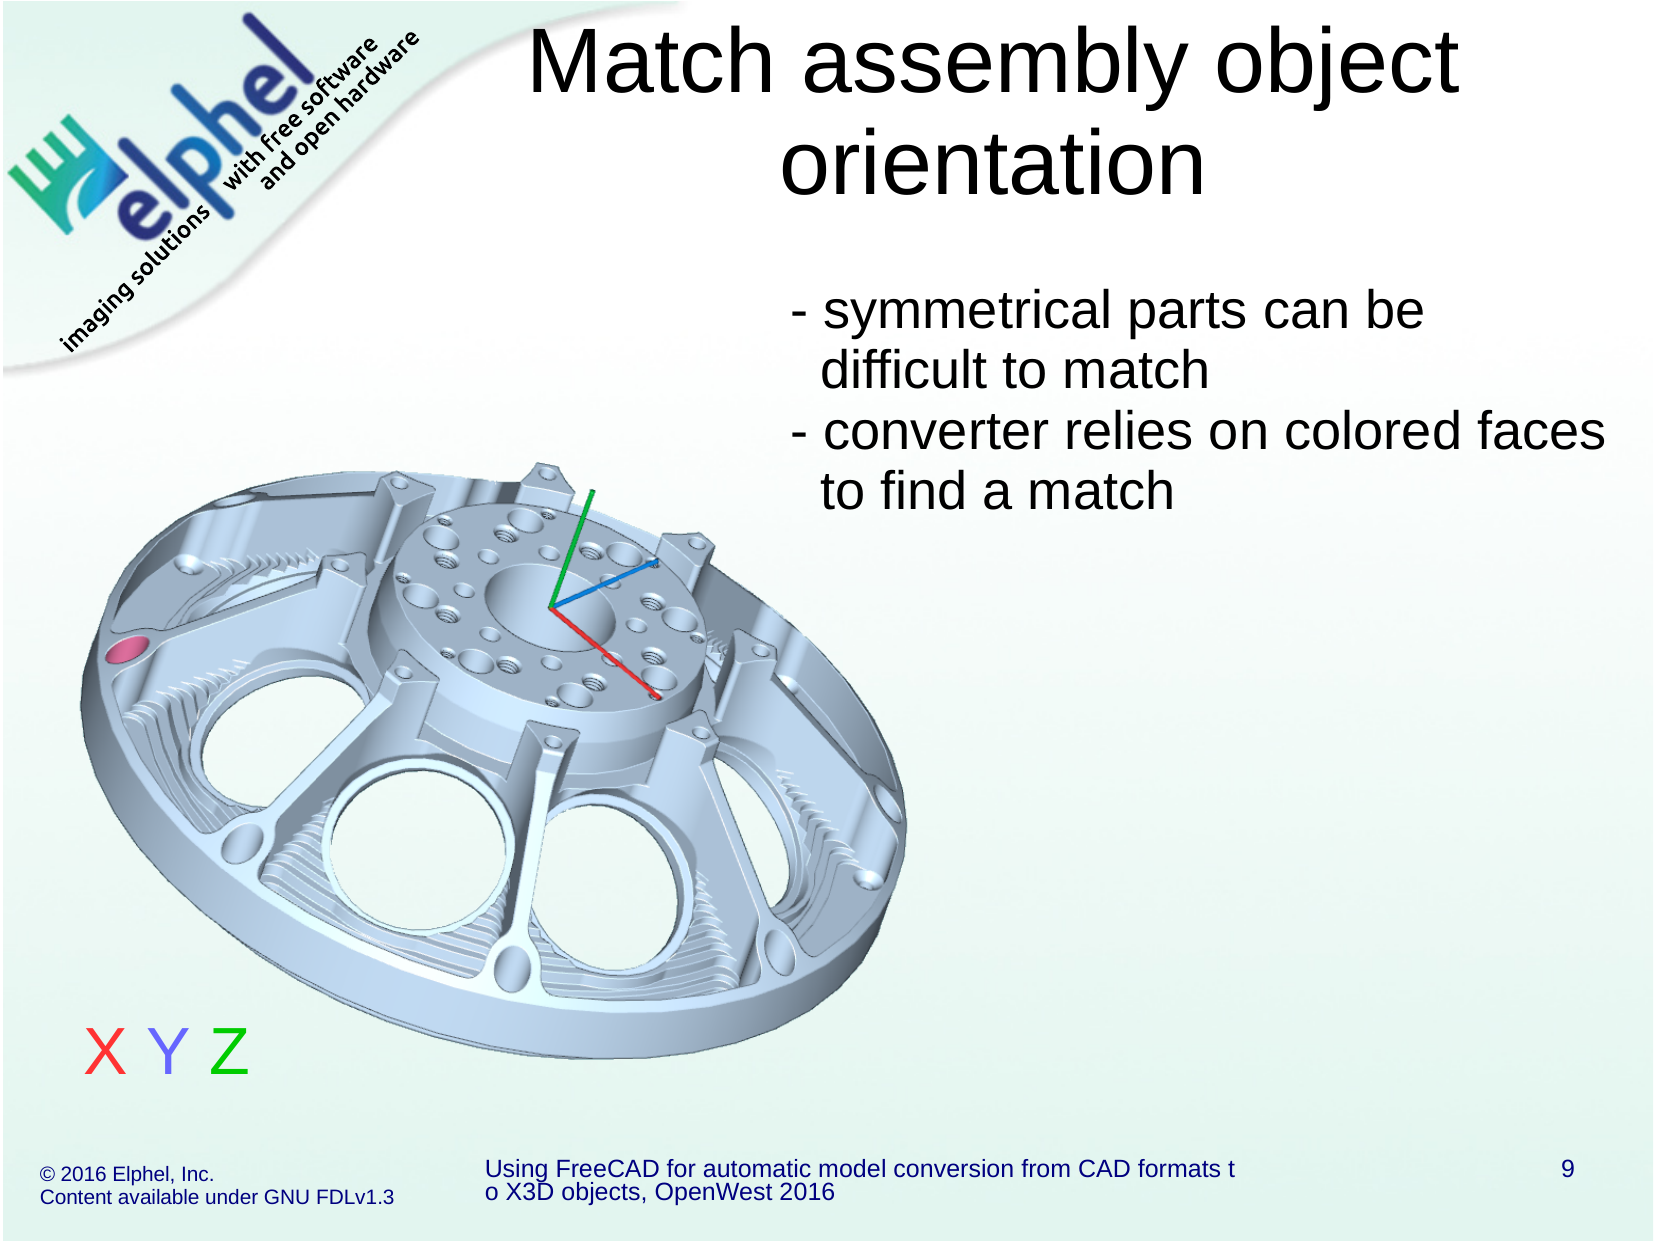

# Match assembly object orientation
- symmetrical parts can be
 difficult to match
- converter relies on colored faces
 to find a match
X Y Z
Using FreeCAD for automatic model conversion from CAD formats to X3D objects, OpenWest 2016
9